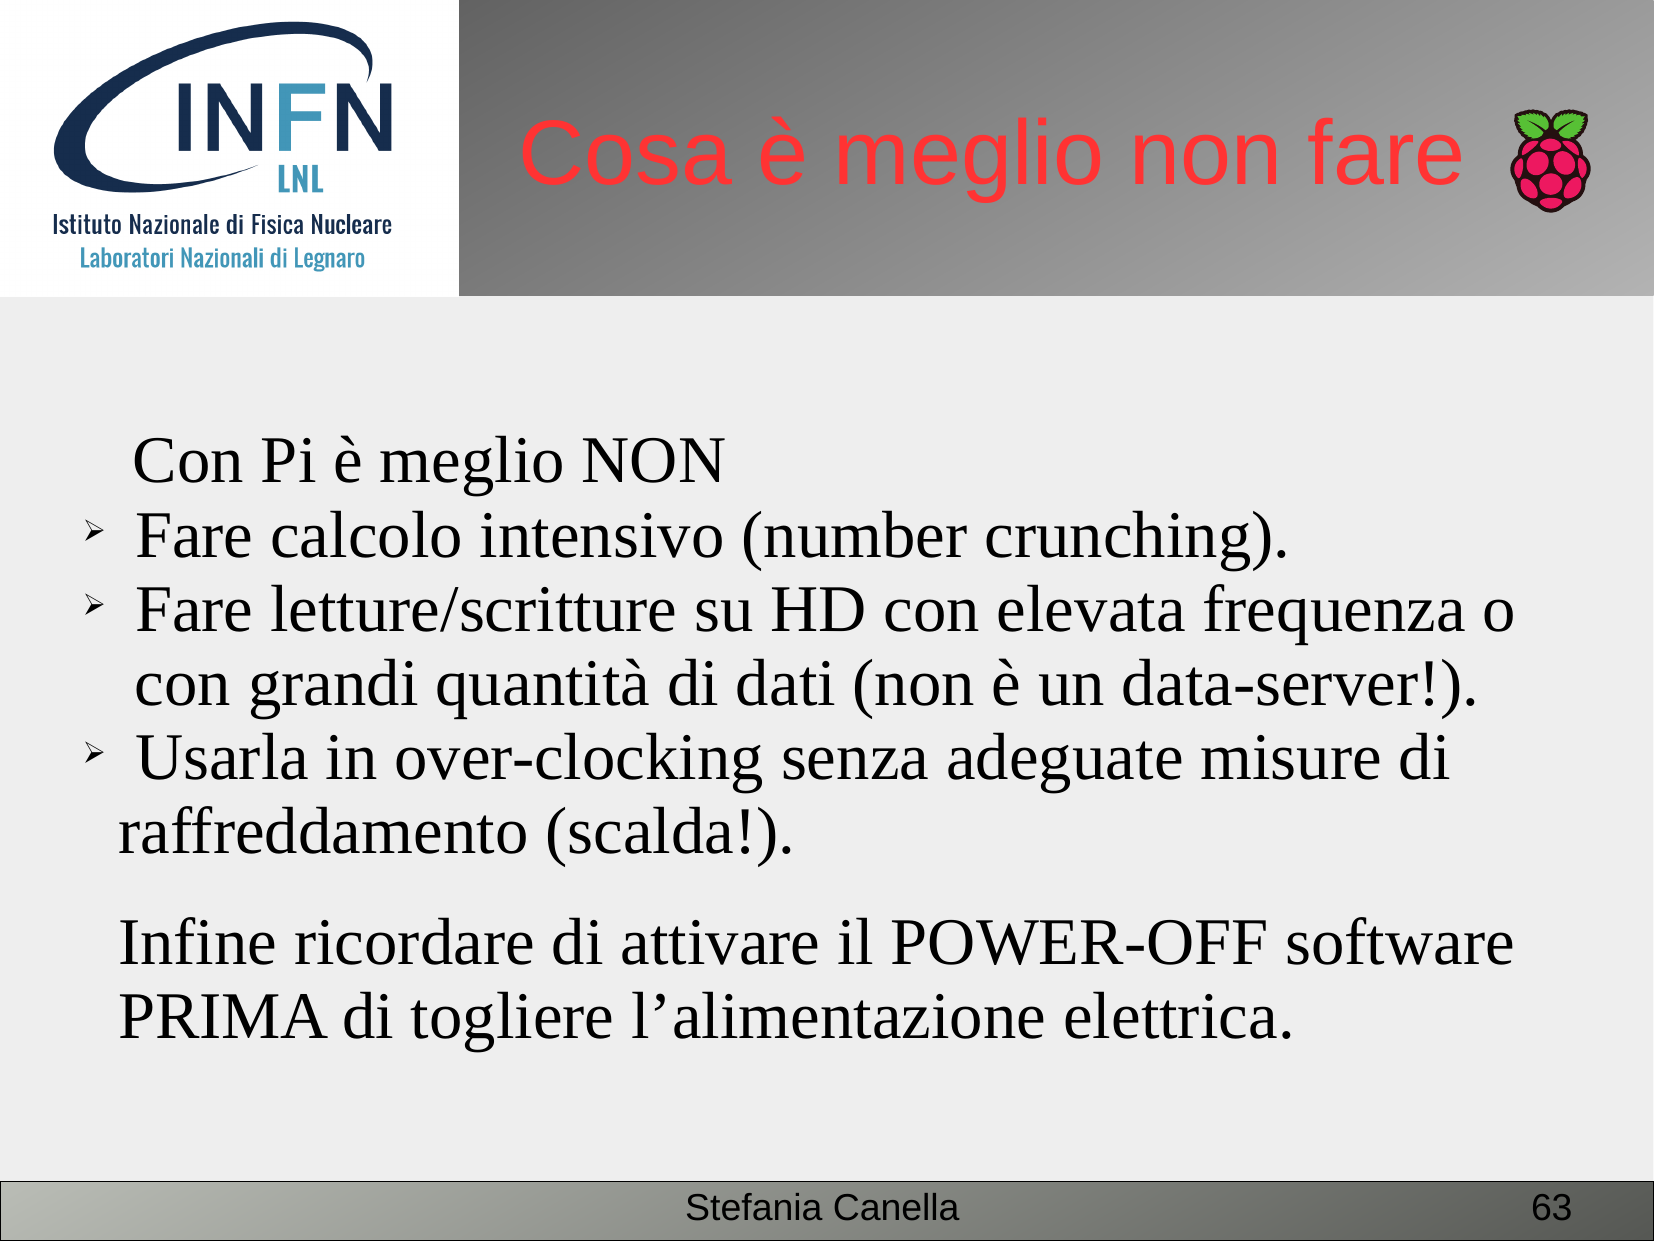

# Cosa è meglio non fare
 Con Pi è meglio NON
 Fare calcolo intensivo (number crunching).
 Fare letture/scritture su HD con elevata frequenza o con grandi quantità di dati (non è un data-server!).
 Usarla in over-clocking senza adeguate misure di raffreddamento (scalda!).
Infine ricordare di attivare il POWER-OFF software PRIMA di togliere l’alimentazione elettrica.
Stefania Canella